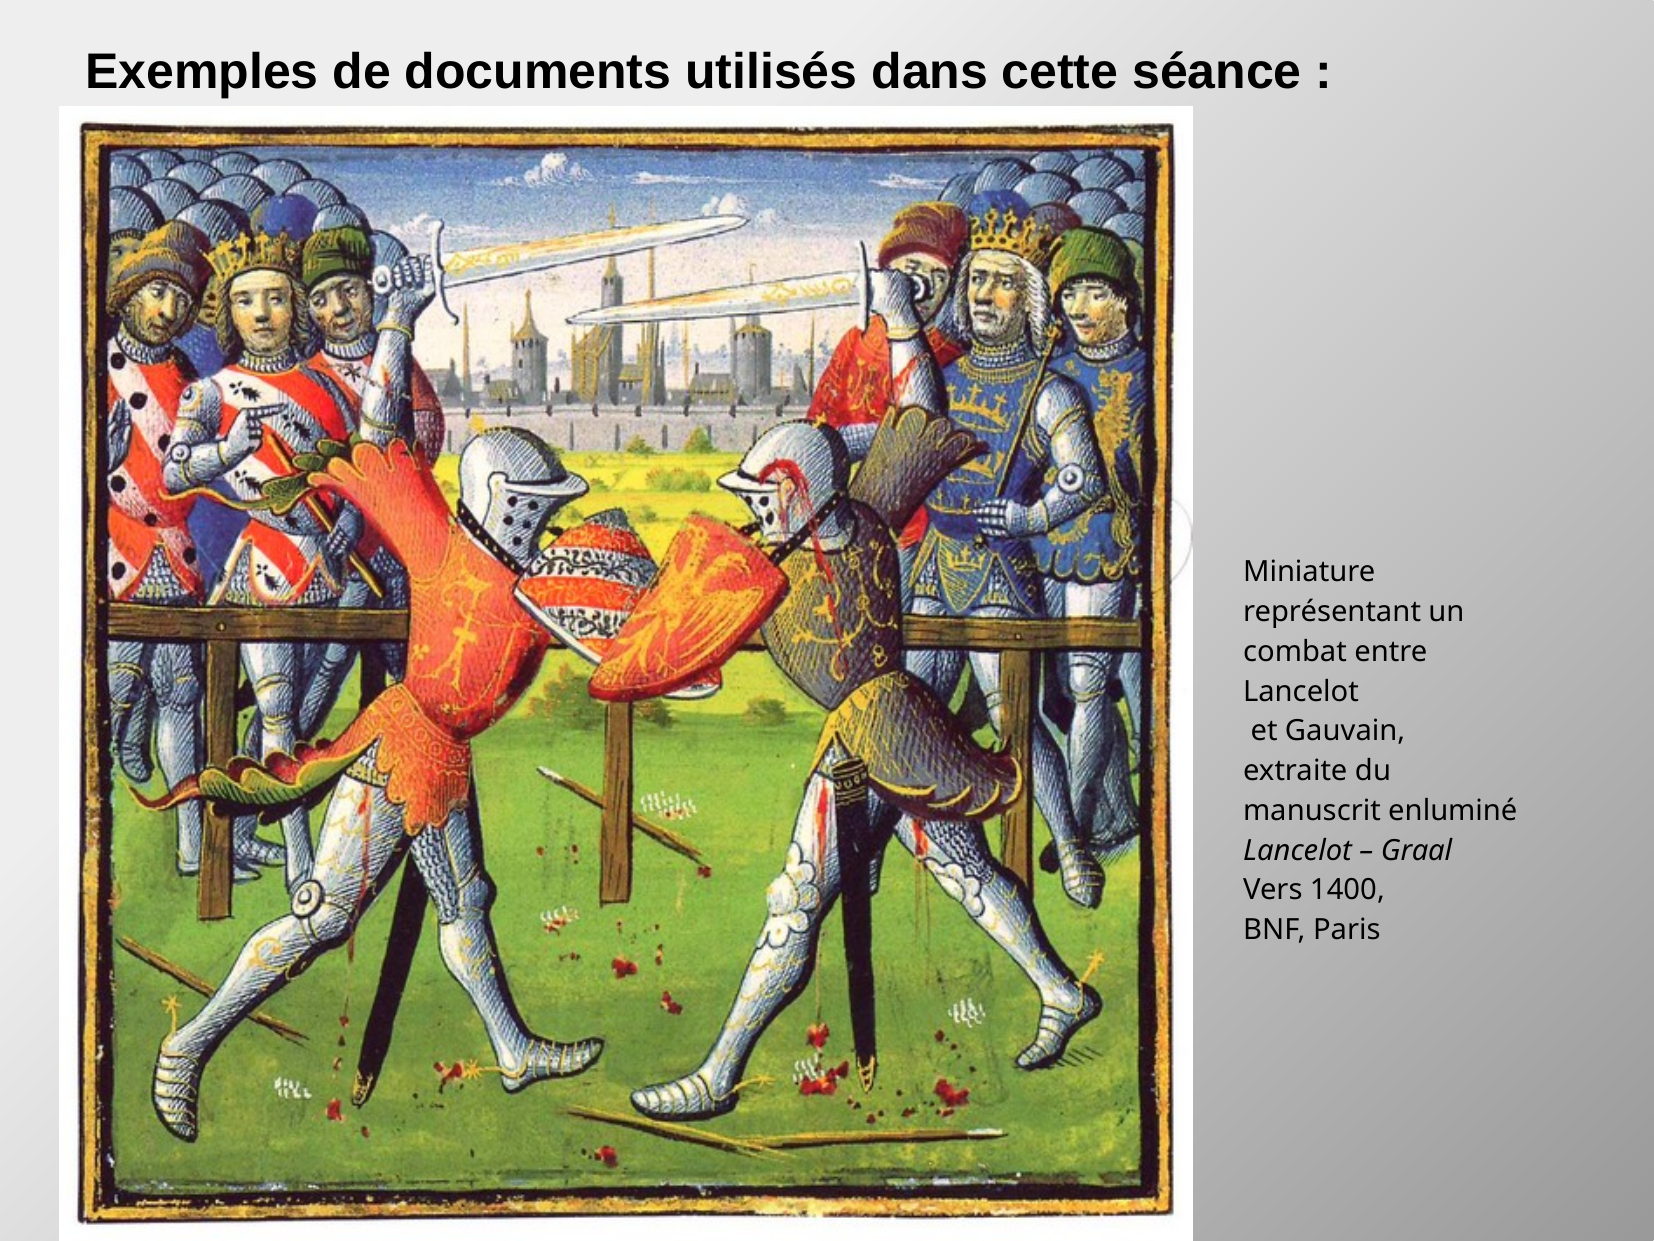

Exemples de documents utilisés dans cette séance :
Miniature représentant un combat entre Lancelot
 et Gauvain,
extraite du manuscrit enluminé Lancelot – Graal
Vers 1400,
BNF, Paris